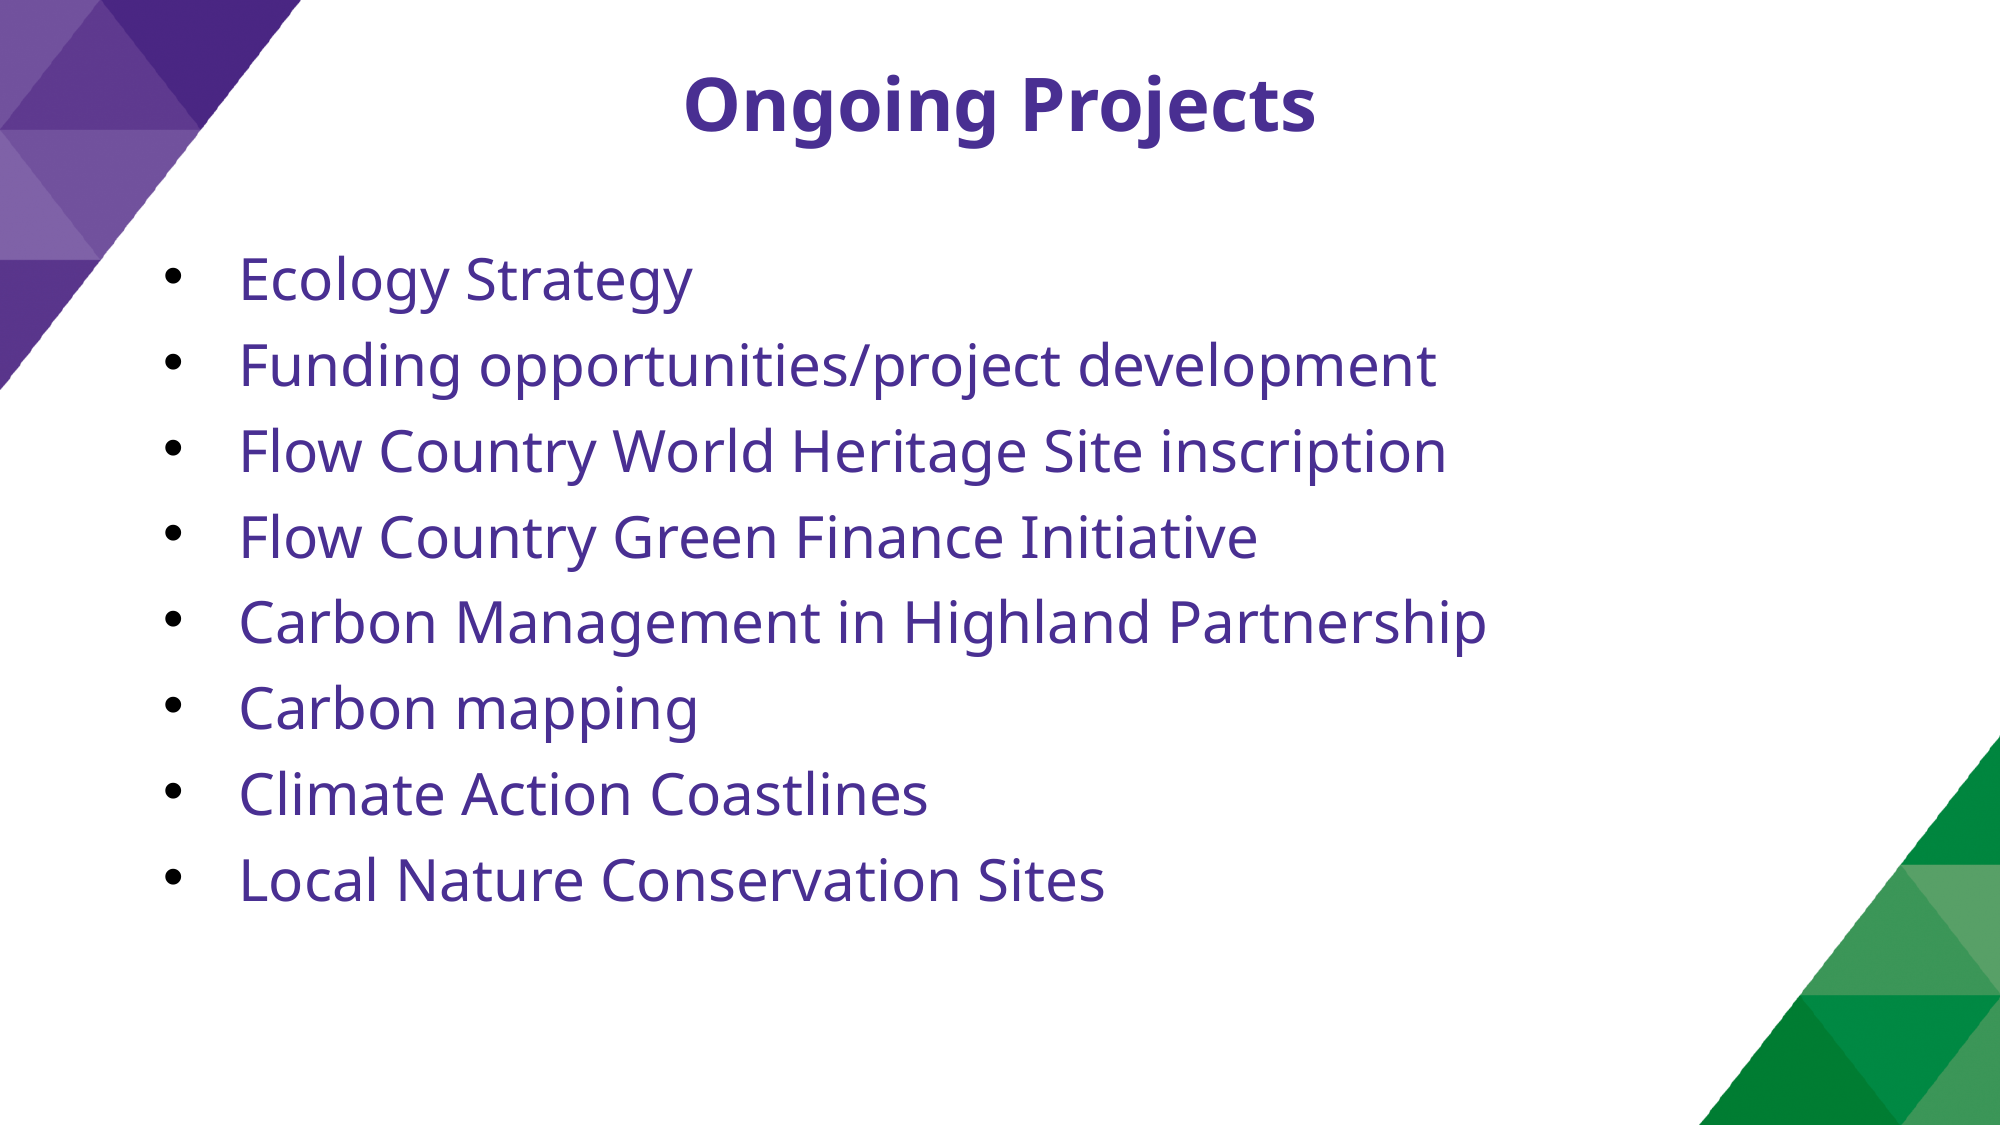

# Ongoing Projects
Ecology Strategy
Funding opportunities/project development
Flow Country World Heritage Site inscription
Flow Country Green Finance Initiative
Carbon Management in Highland Partnership
Carbon mapping
Climate Action Coastlines
Local Nature Conservation Sites